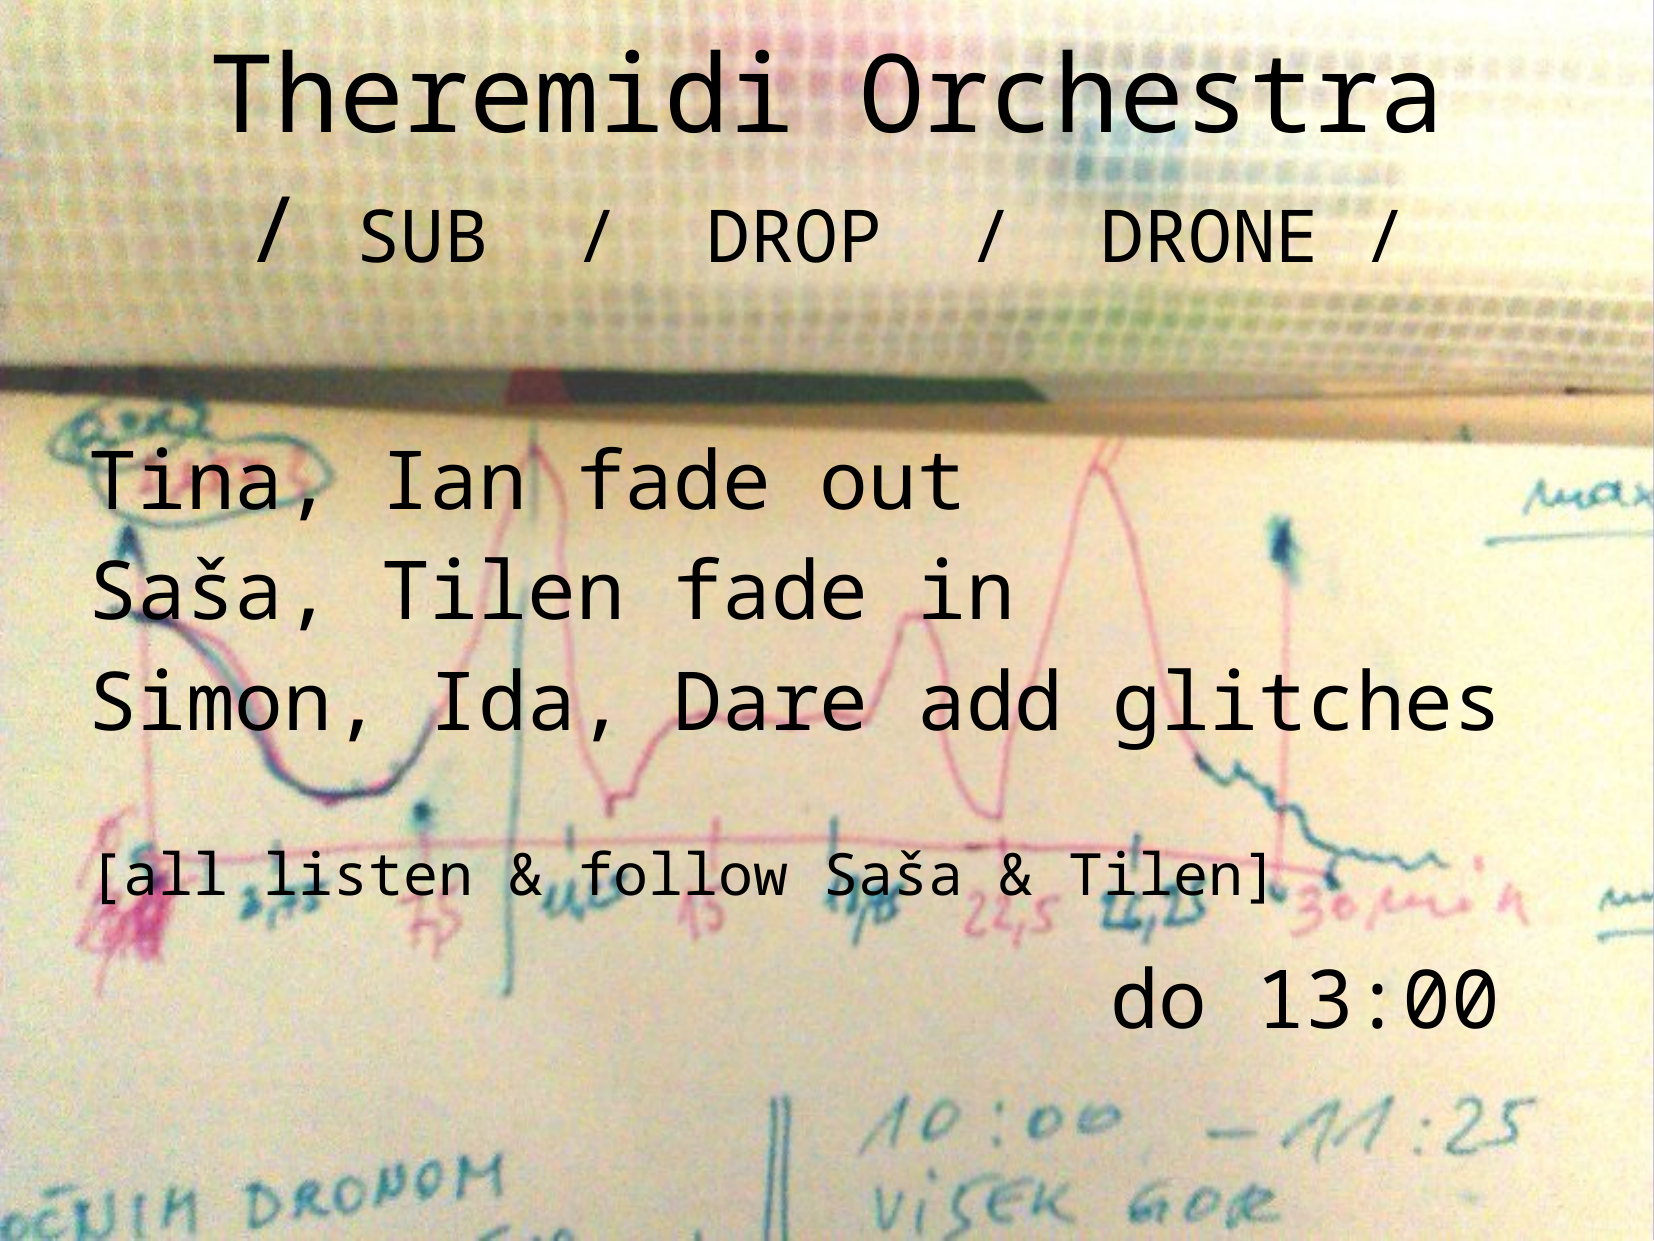

# Theremidi Orchestra / SUB / DROP / DRONE /
Tina, Ian fade out
Saša, Tilen fade in
Simon, Ida, Dare add glitches
[all listen & follow Saša & Tilen]
do 13:00